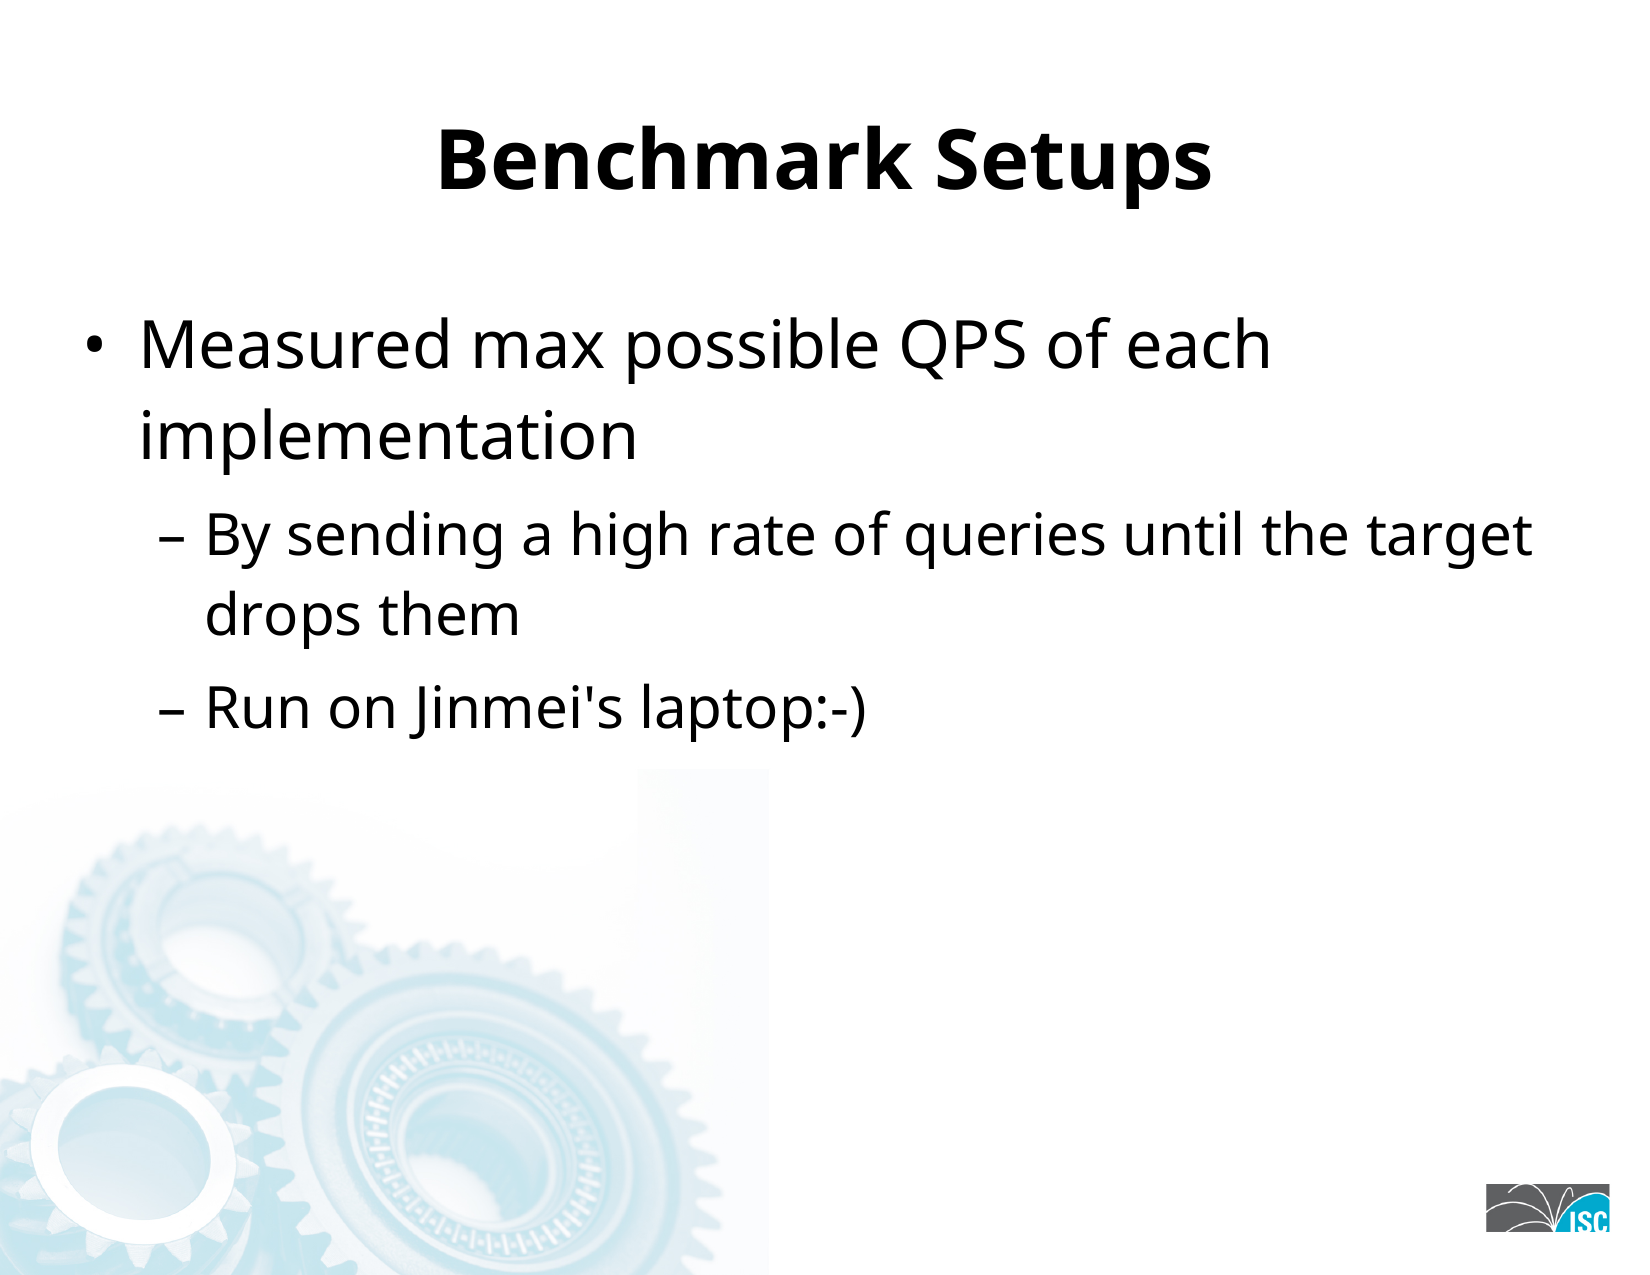

# Benchmark Setups
Measured max possible QPS of each implementation
By sending a high rate of queries until the target drops them
Run on Jinmei's laptop:-)